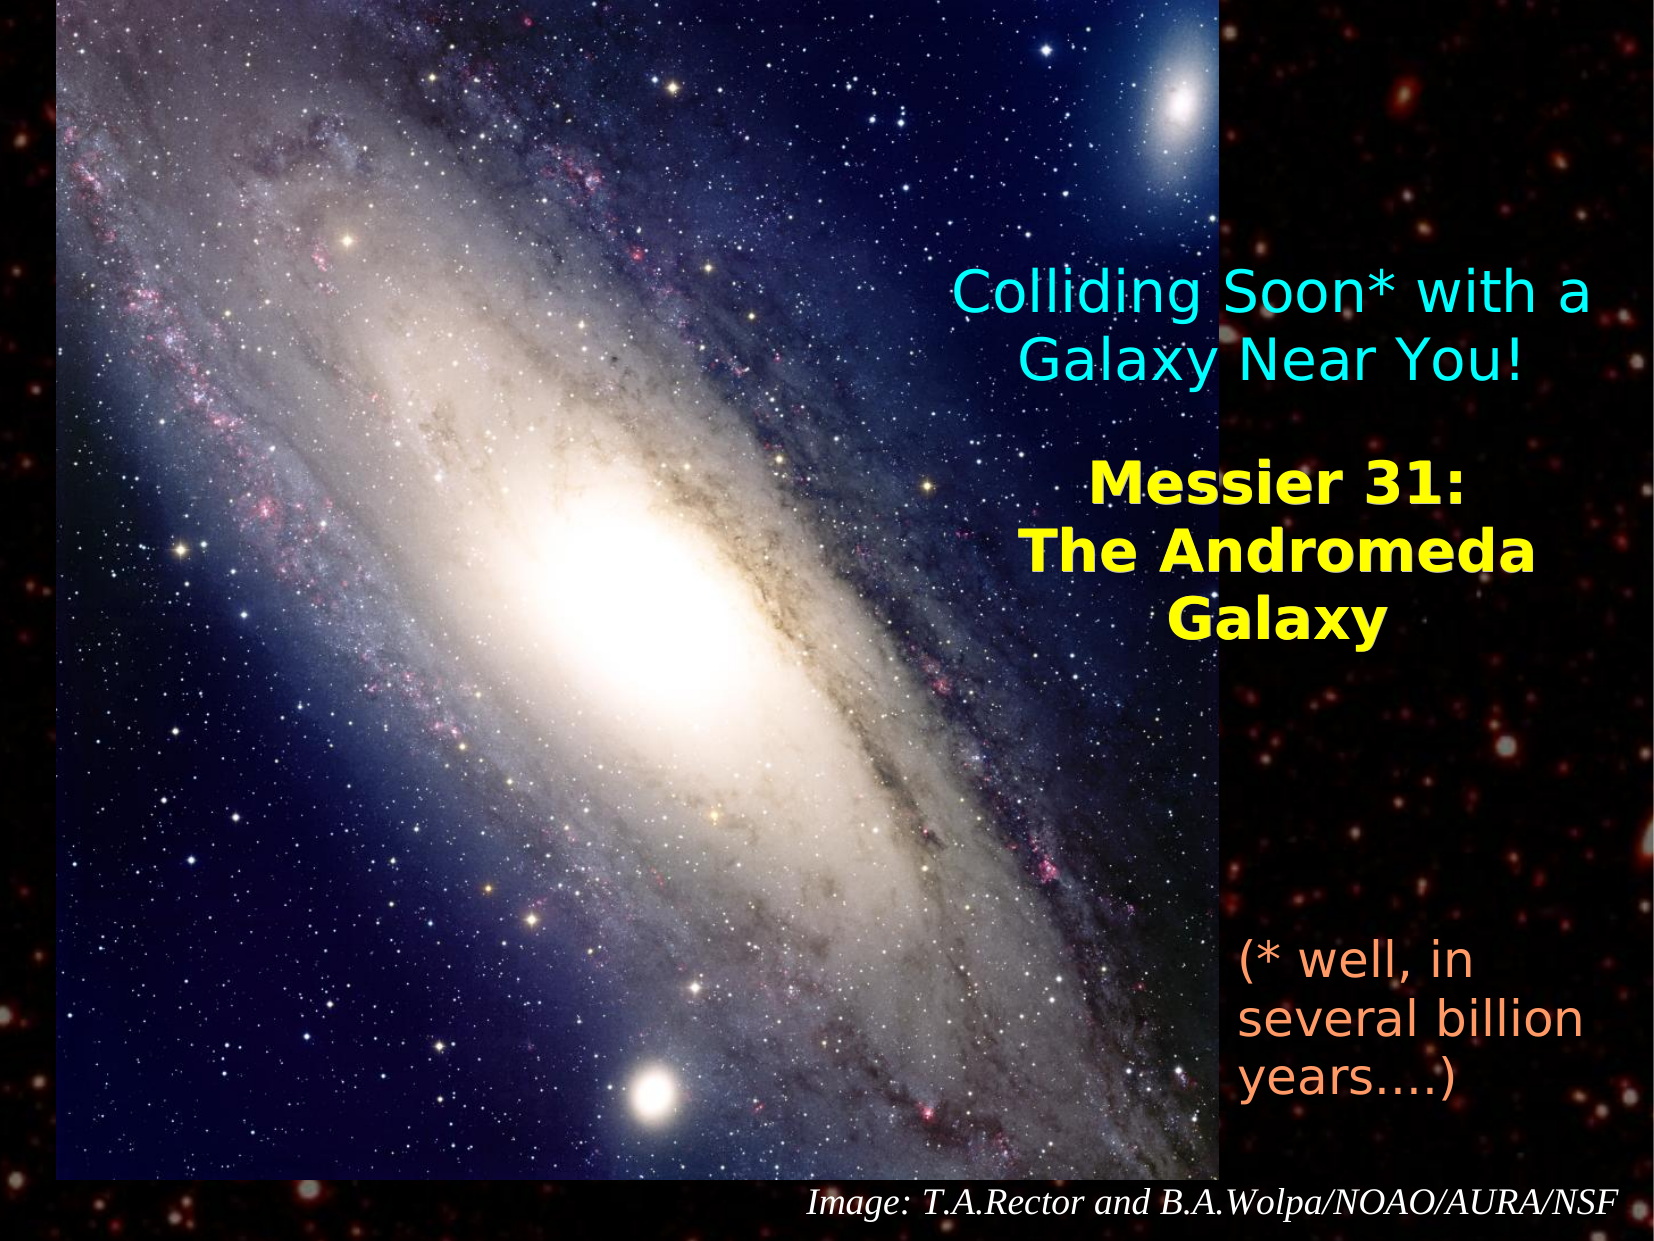

Colliding Soon* with a
Galaxy Near You!
Messier 31:
The Andromeda
Galaxy
(* well, in several billion years....)
Image: T.A.Rector and B.A.Wolpa/NOAO/AURA/NSF